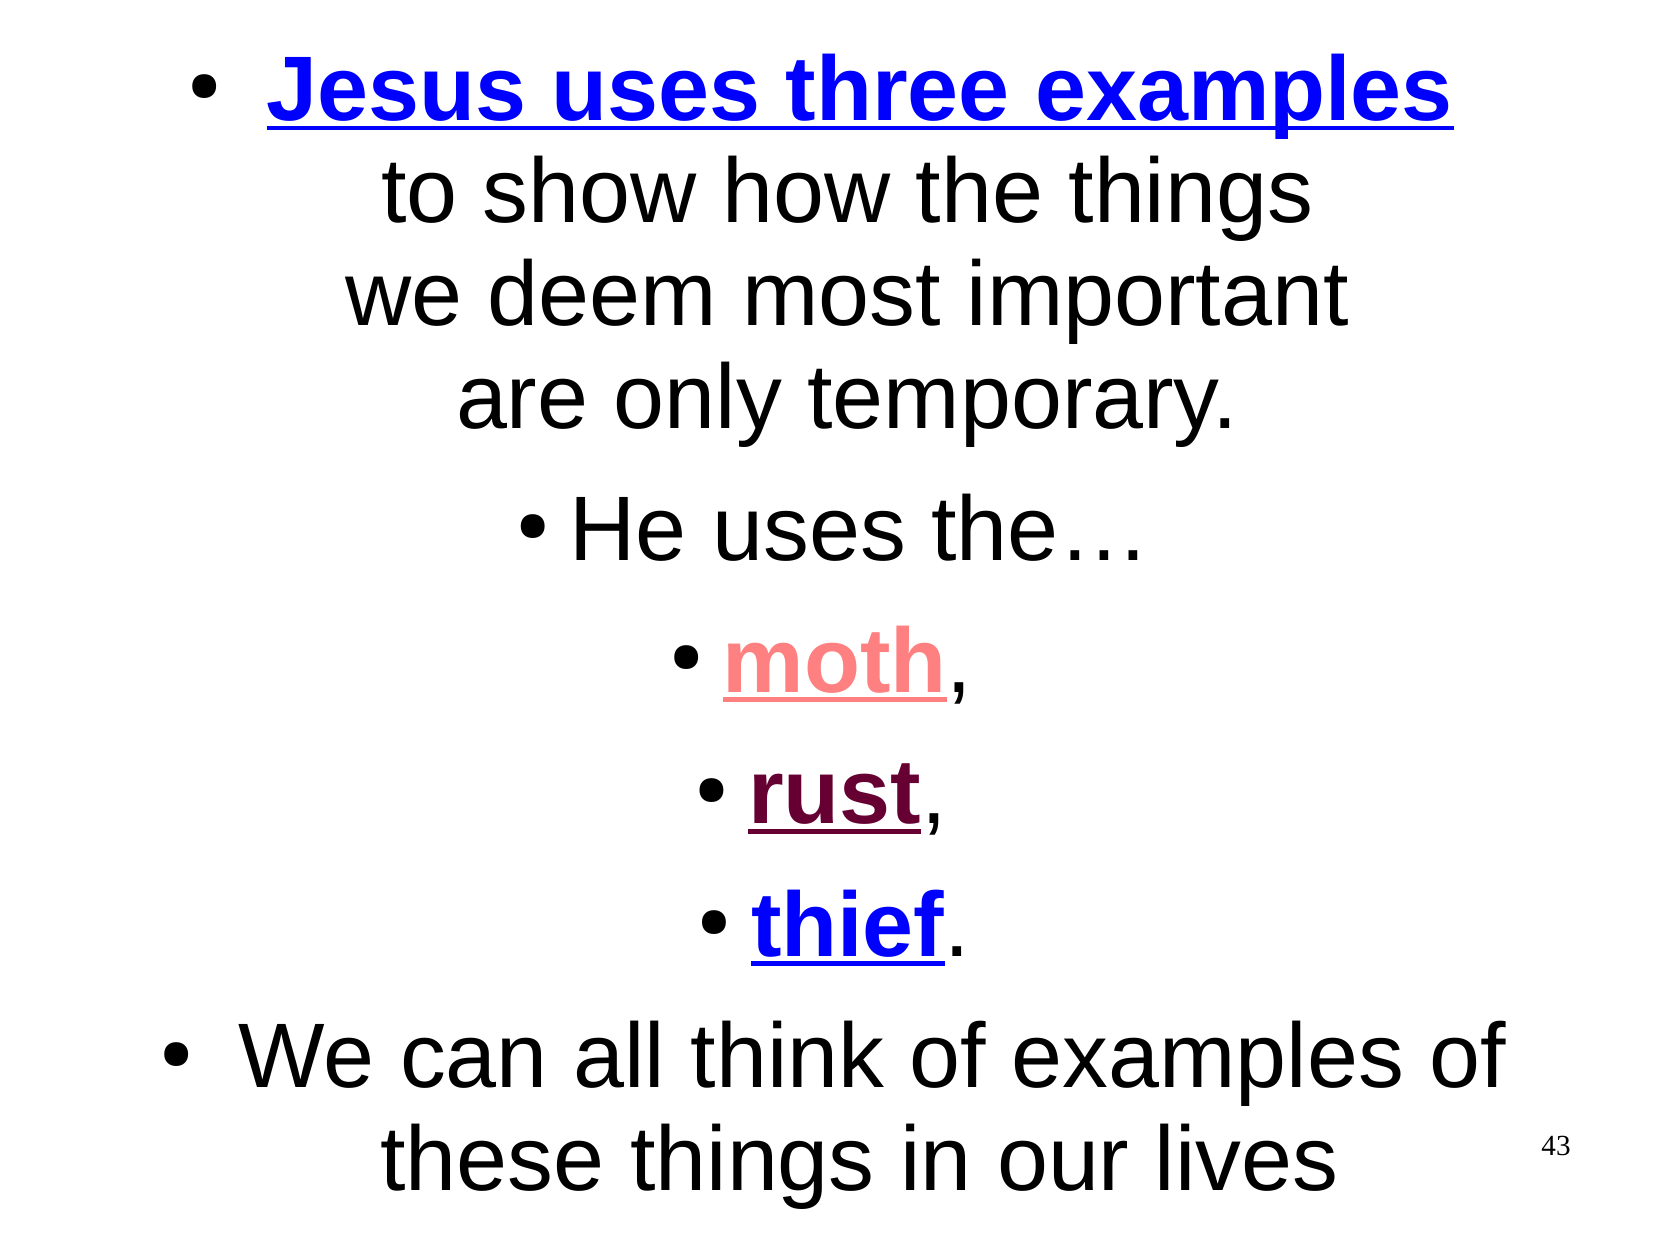

# Jesus uses three examples to show how the things we deem most important are only temporary.
He uses the…
moth,
rust,
thief.
 We can all think of examples of these things in our lives
43